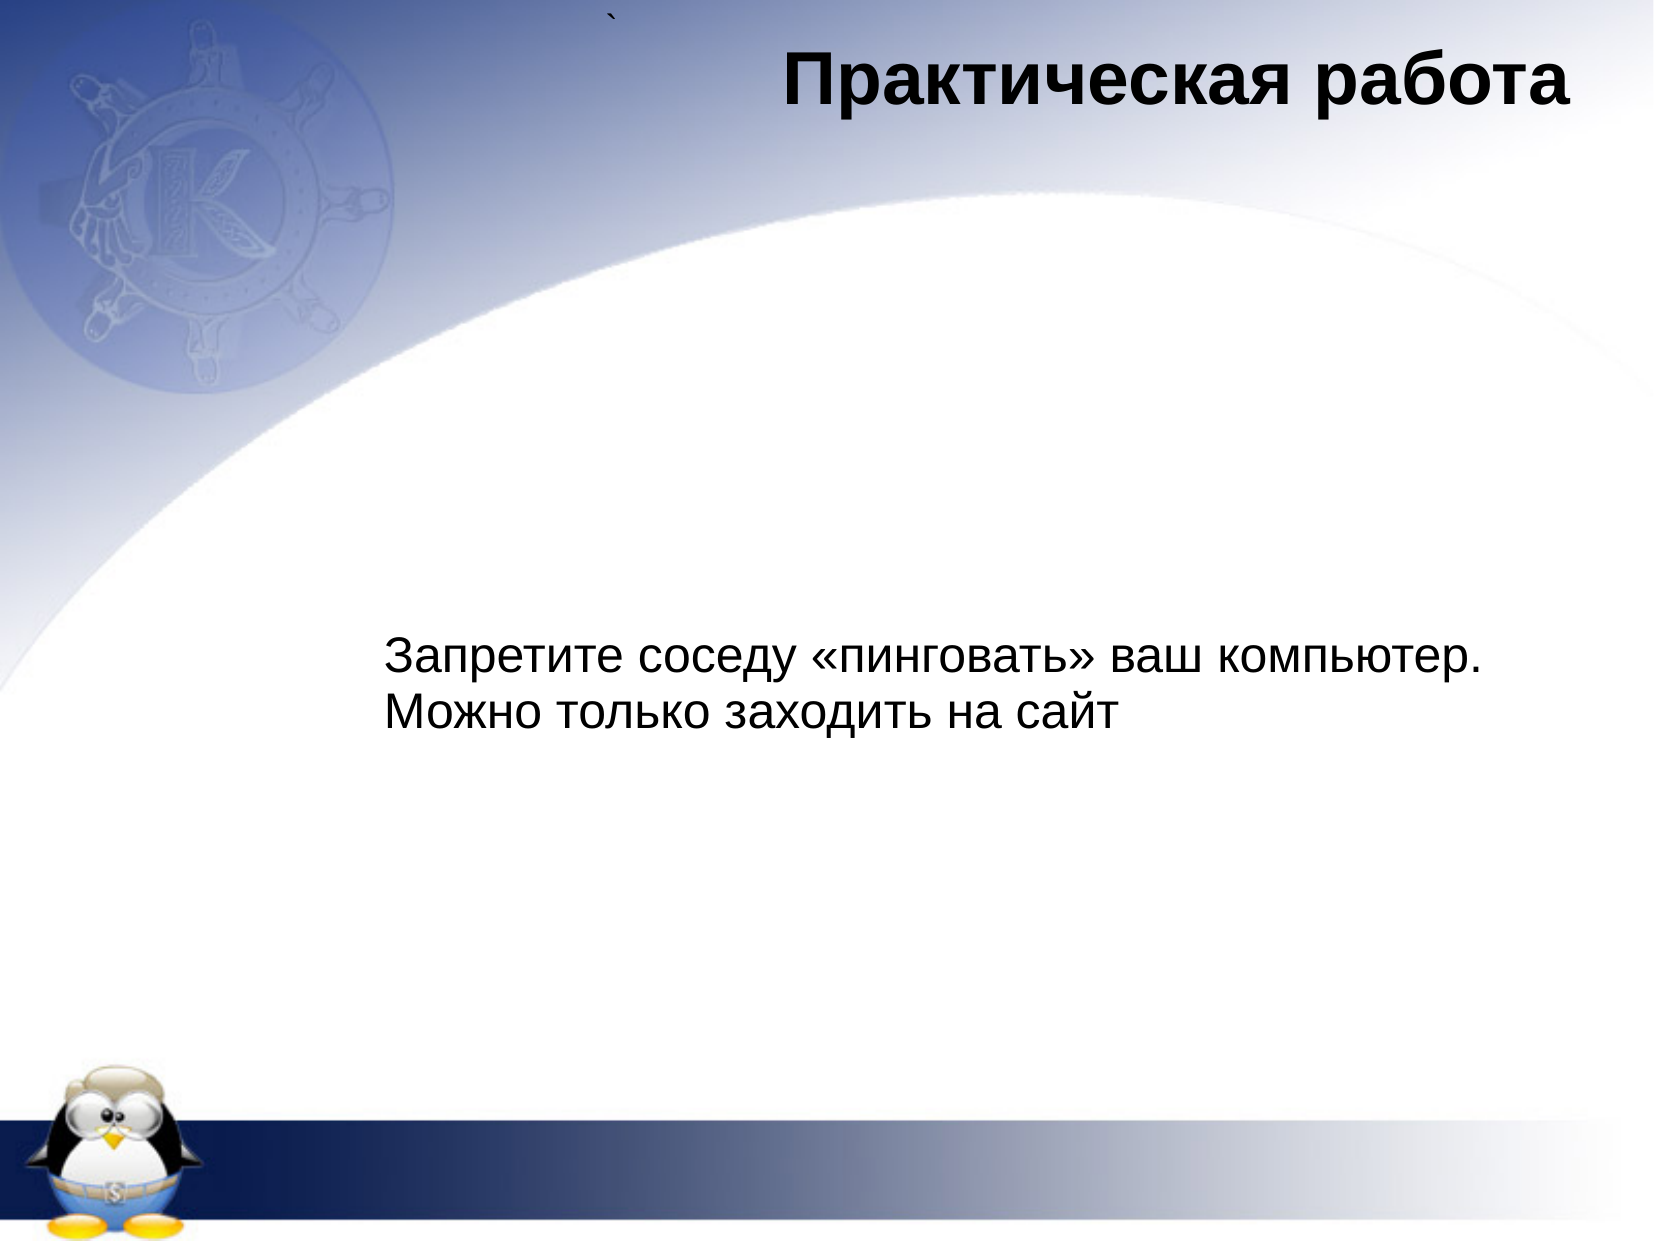

`
Практическая работа
Запретите соседу «пинговать» ваш компьютер.
Можно только заходить на сайт